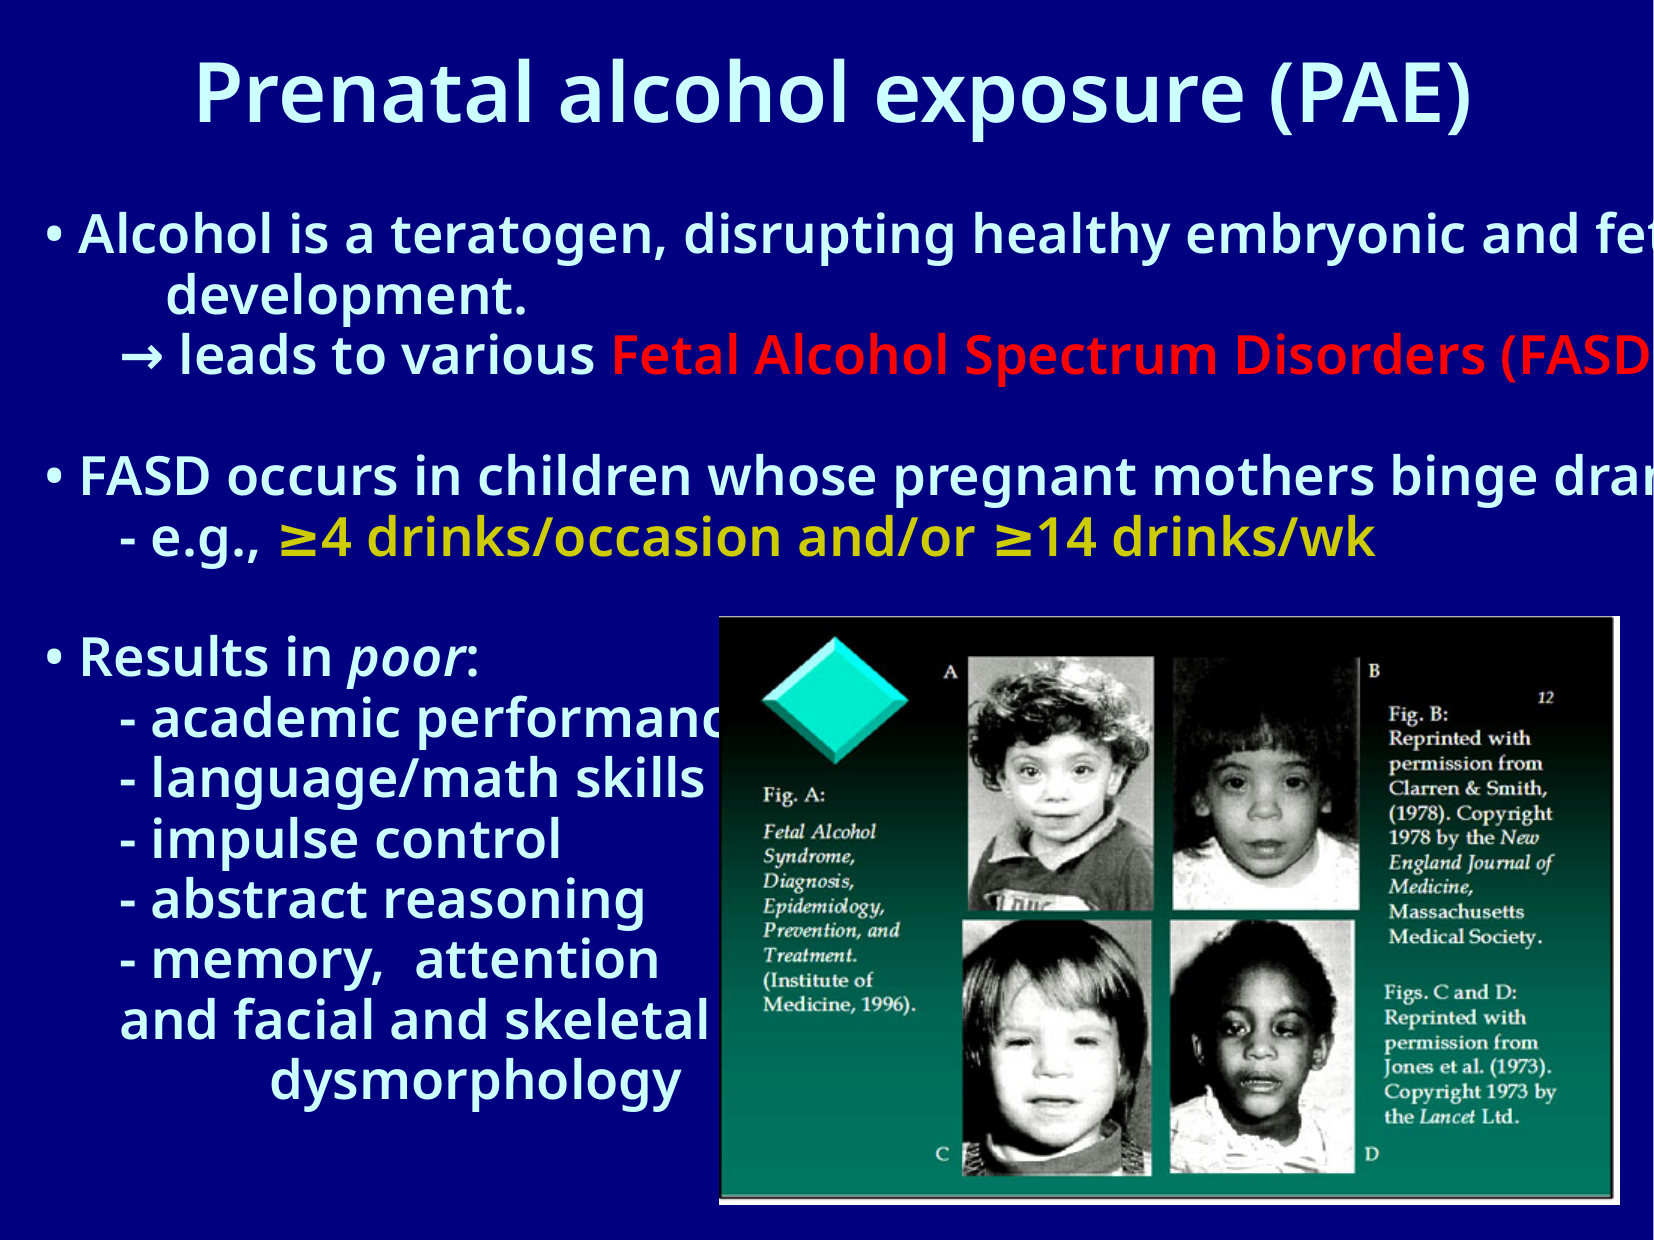

# Prenatal alcohol exposure (PAE)
• Alcohol is a teratogen, disrupting healthy embryonic and fetal
development.
	→ leads to various Fetal Alcohol Spectrum Disorders (FASD)
• FASD occurs in children whose pregnant mothers binge drank
	- e.g., ≥4 drinks/occasion and/or ≥14 drinks/wk
• Results in poor:
	- academic performance
	- language/math skills
	- impulse control
	- abstract reasoning
	- memory, attention
	and facial and skeletal
			dysmorphology